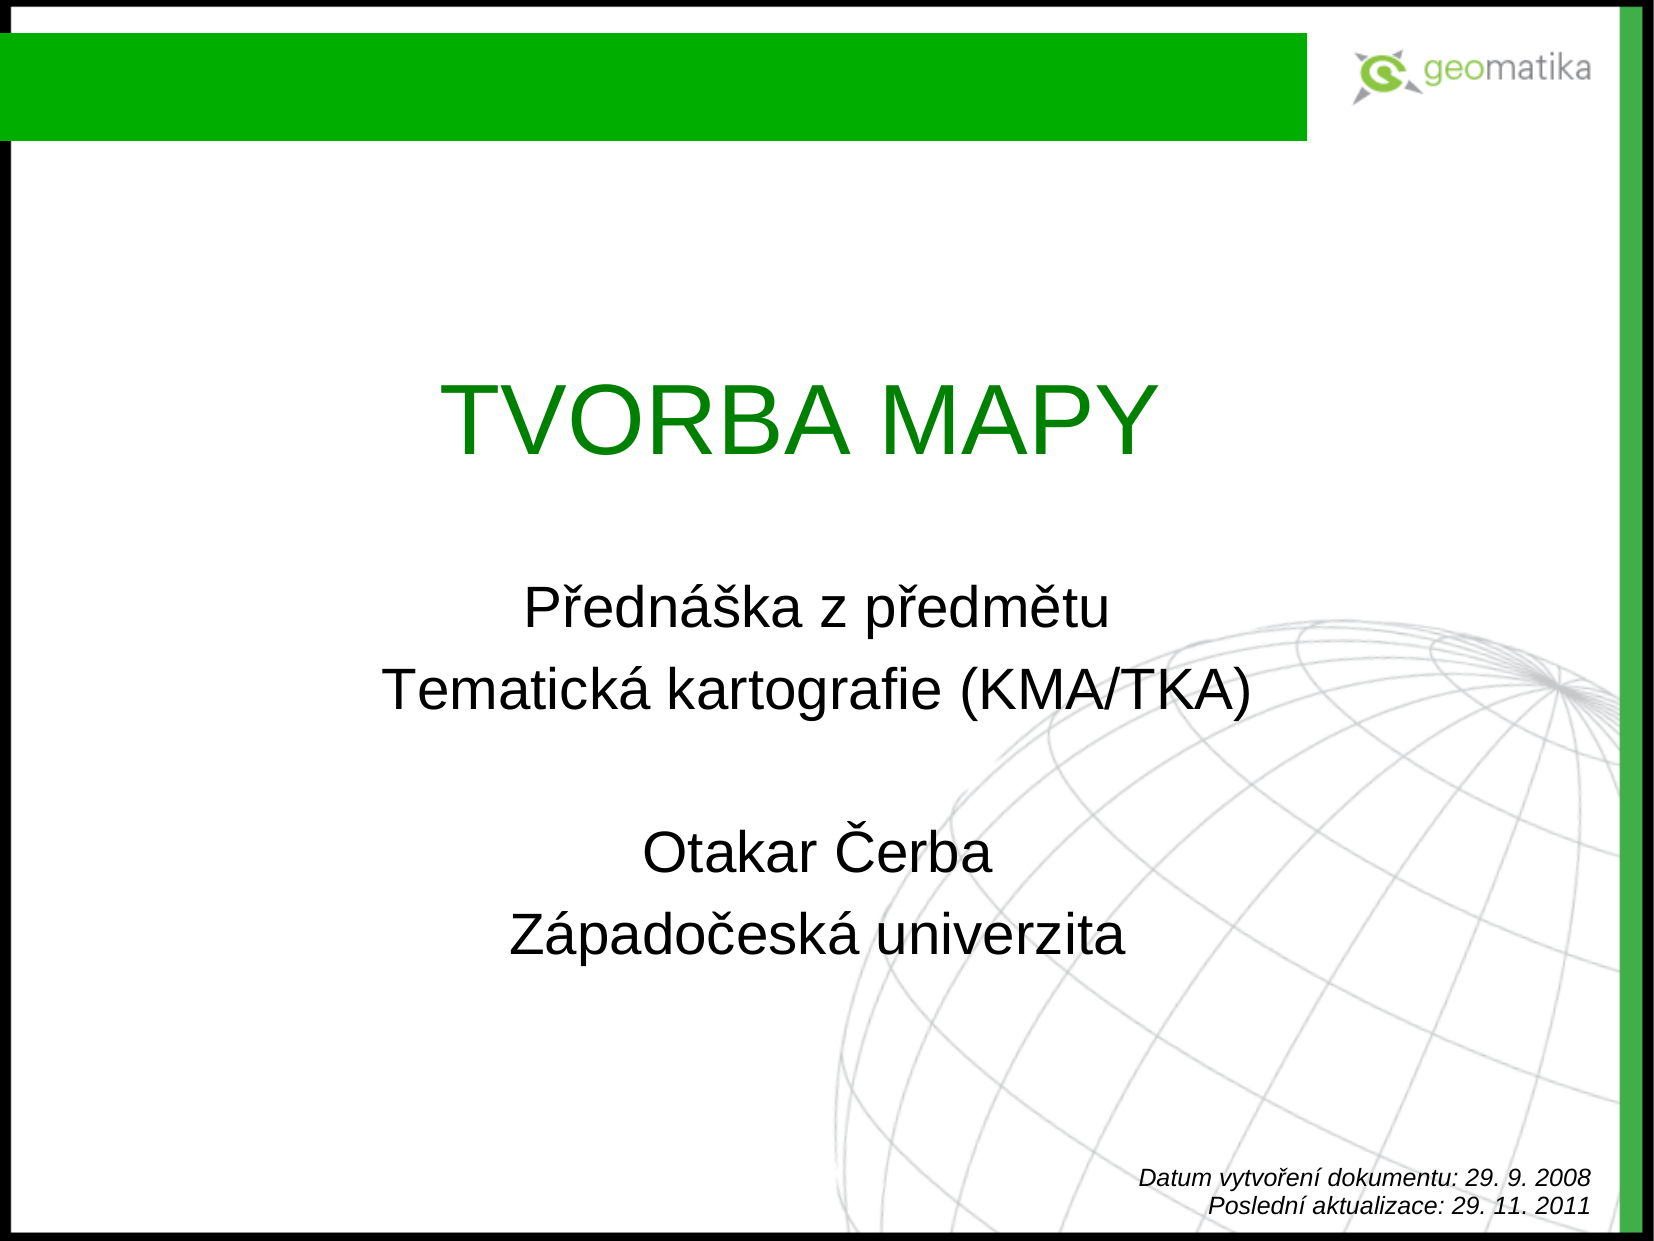

# TVORBA MAPY
Přednáška z předmětu
Tematická kartografie (KMA/TKA)
Otakar Čerba
Západočeská univerzita
Datum vytvoření dokumentu: 29. 9. 2008
Poslední aktualizace: 29. 11. 2011